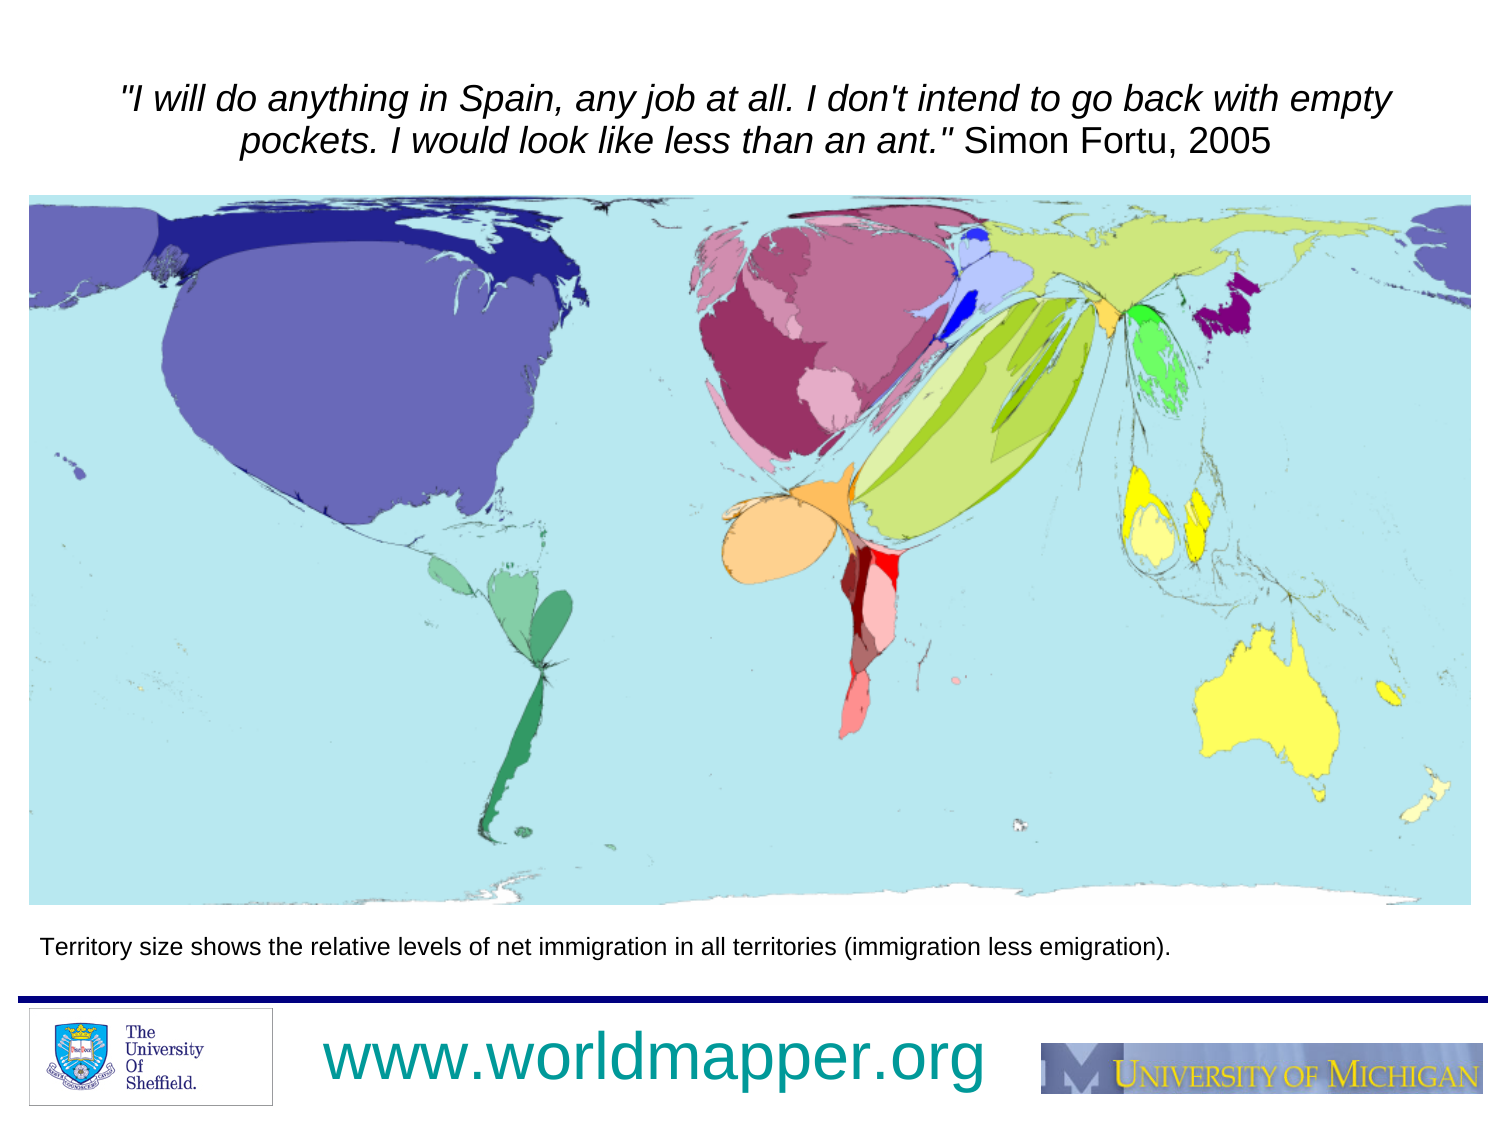

# "I will do anything in Spain, any job at all. I don't intend to go back with empty pockets. I would look like less than an ant." Simon Fortu, 2005
Territory size shows the relative levels of net immigration in all territories (immigration less emigration).